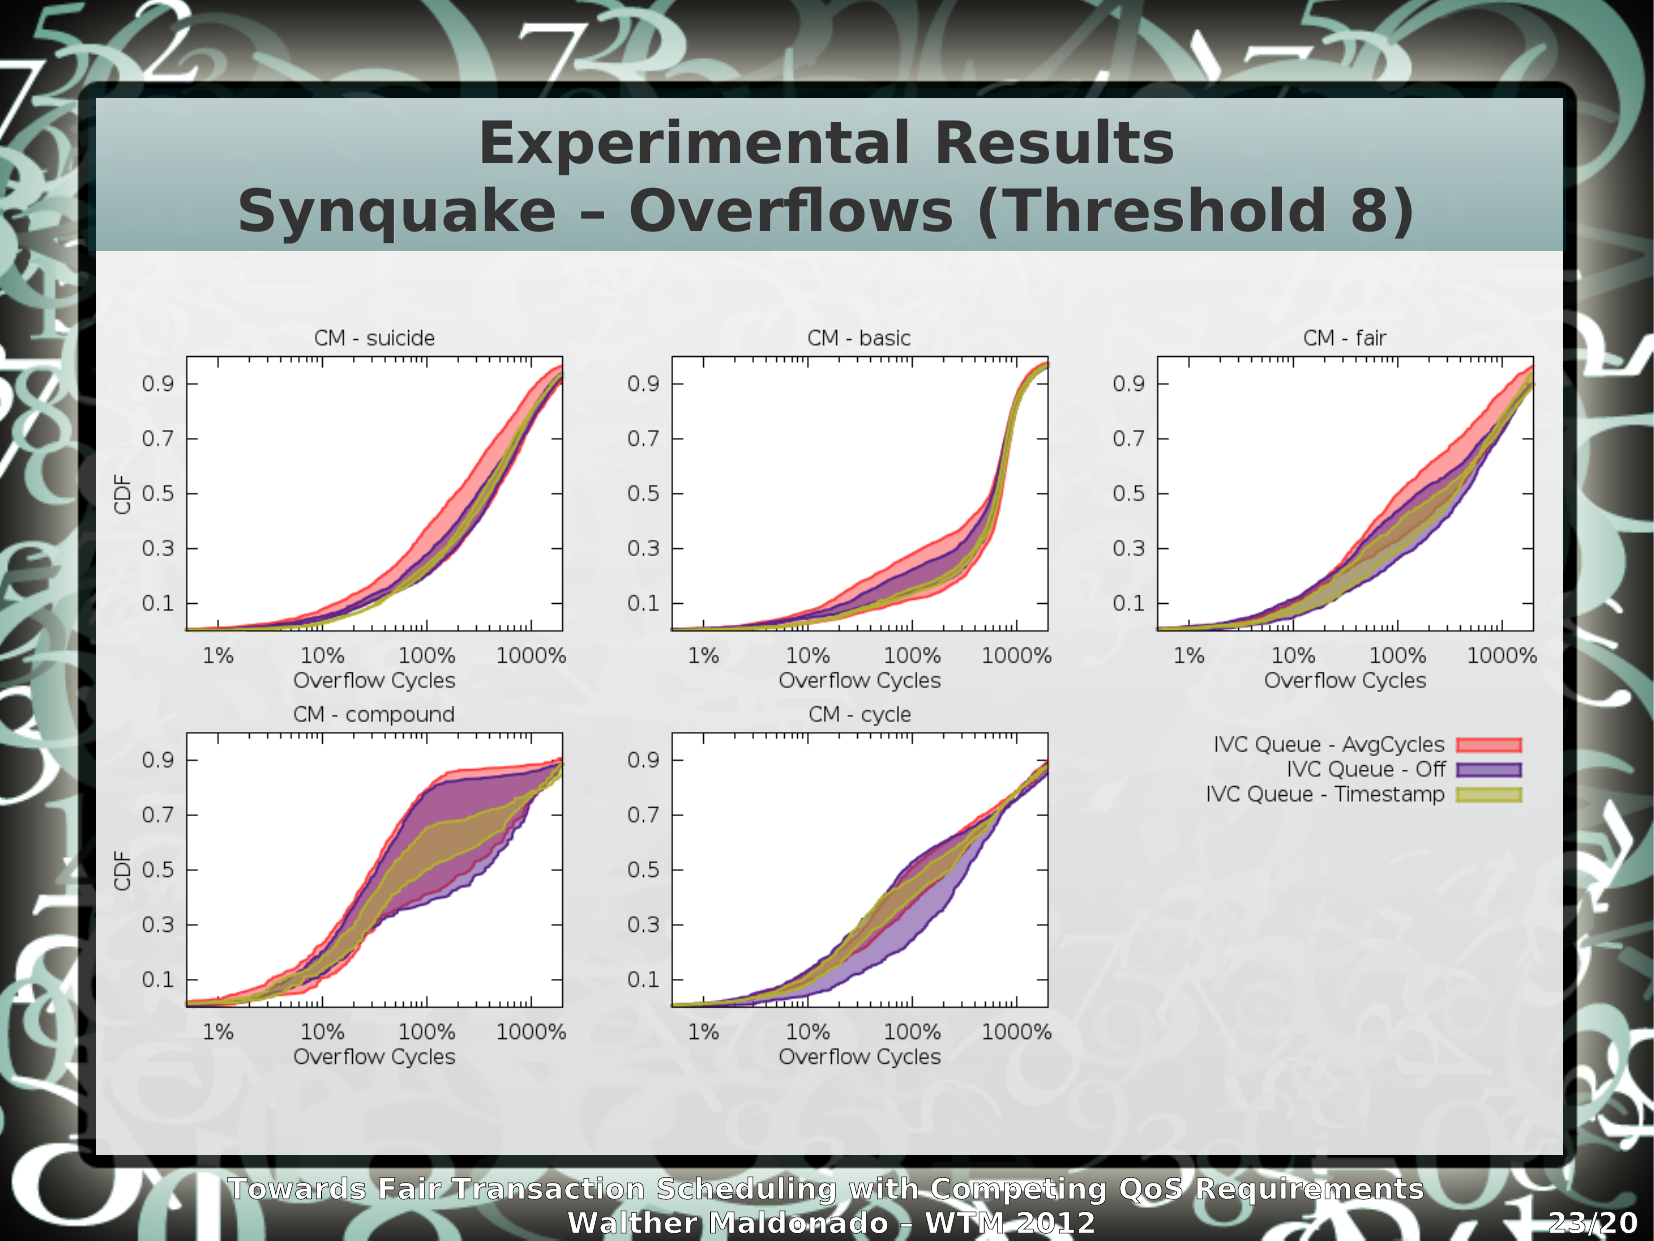

# Experimental Results Synquake – Overflows (Threshold 8)
23